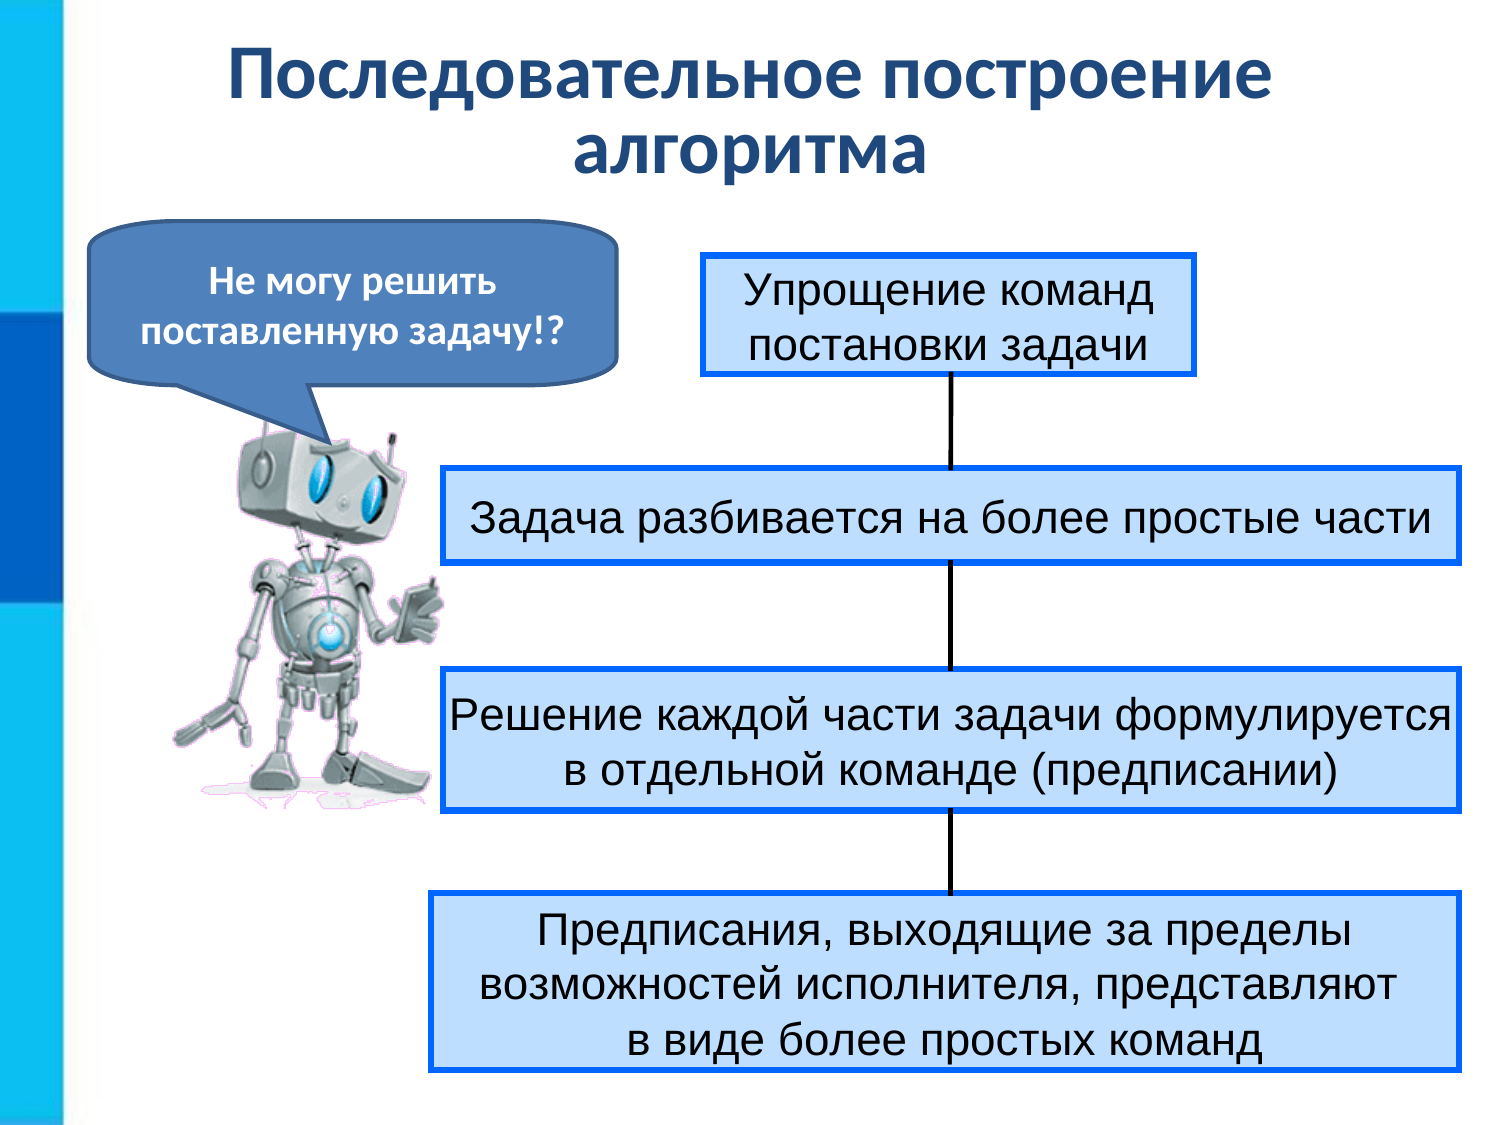

Последовательное построение алгоритма
Не могу решить поставленную задачу!?
Упрощение команд
постановки задачи
Задача разбивается на более простые части
Решение каждой части задачи формулируется
в отдельной команде (предписании)
Предписания, выходящие за пределы
возможностей исполнителя, представляют
в виде более простых команд